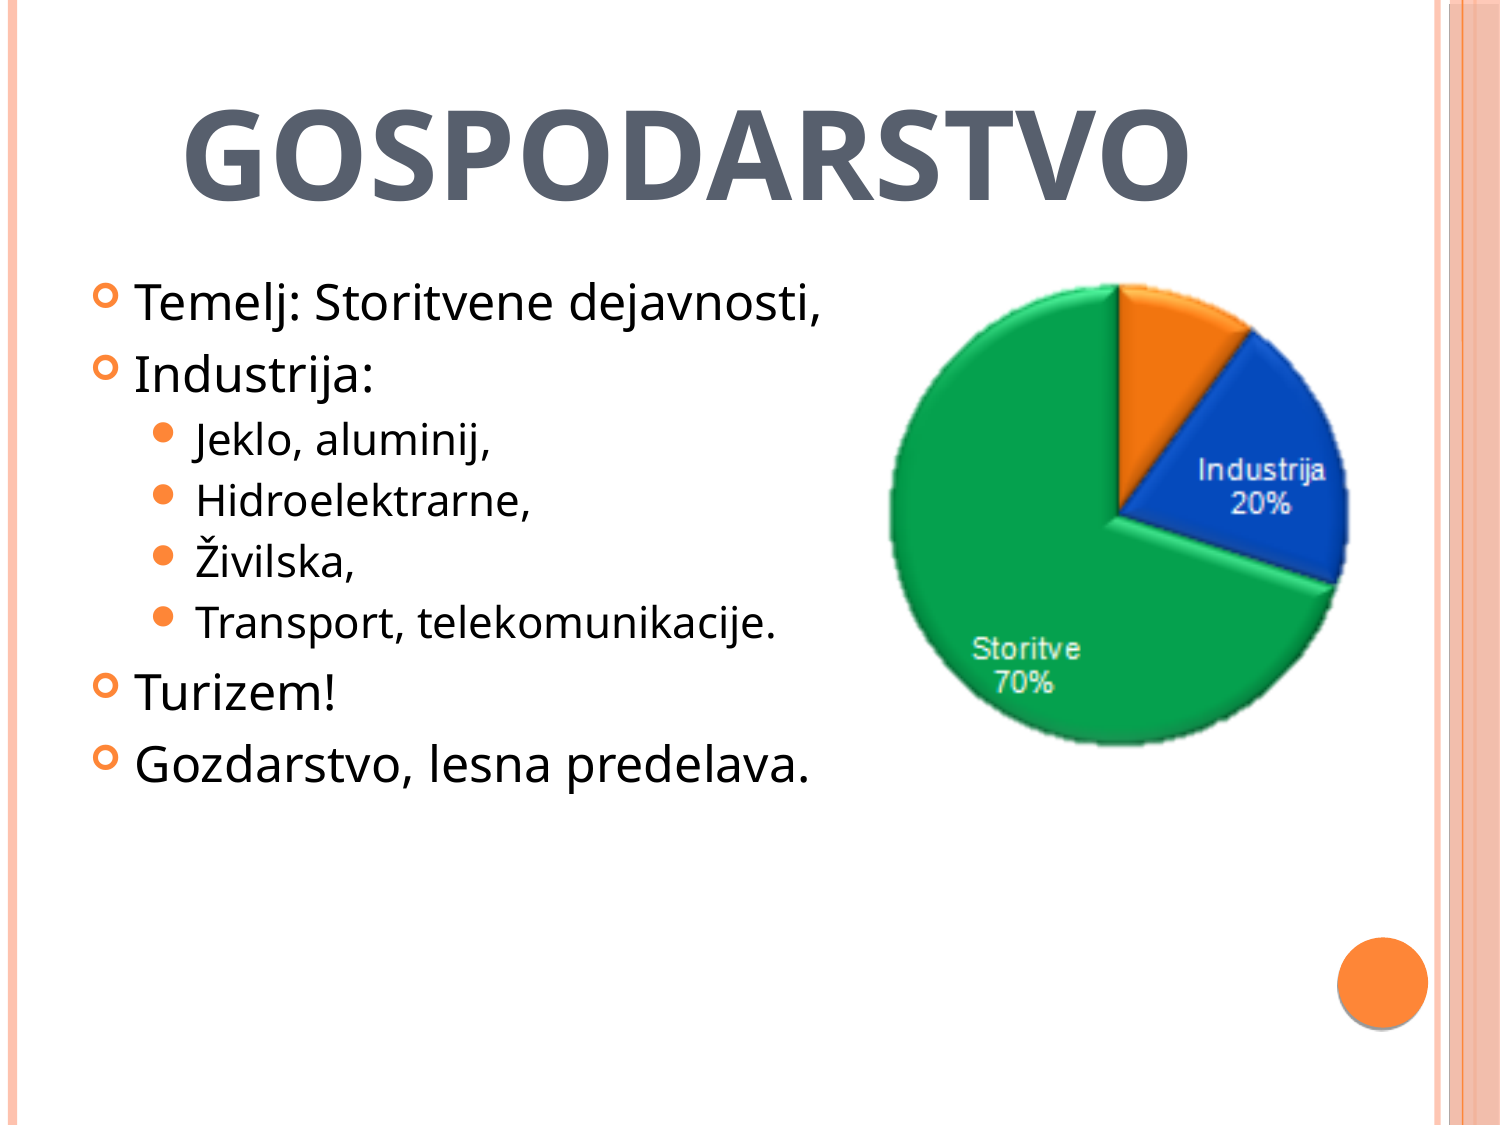

# Gospodarstvo
Temelj: Storitvene dejavnosti,
Industrija:
Jeklo, aluminij,
Hidroelektrarne,
Živilska,
Transport, telekomunikacije.
Turizem!
Gozdarstvo, lesna predelava.